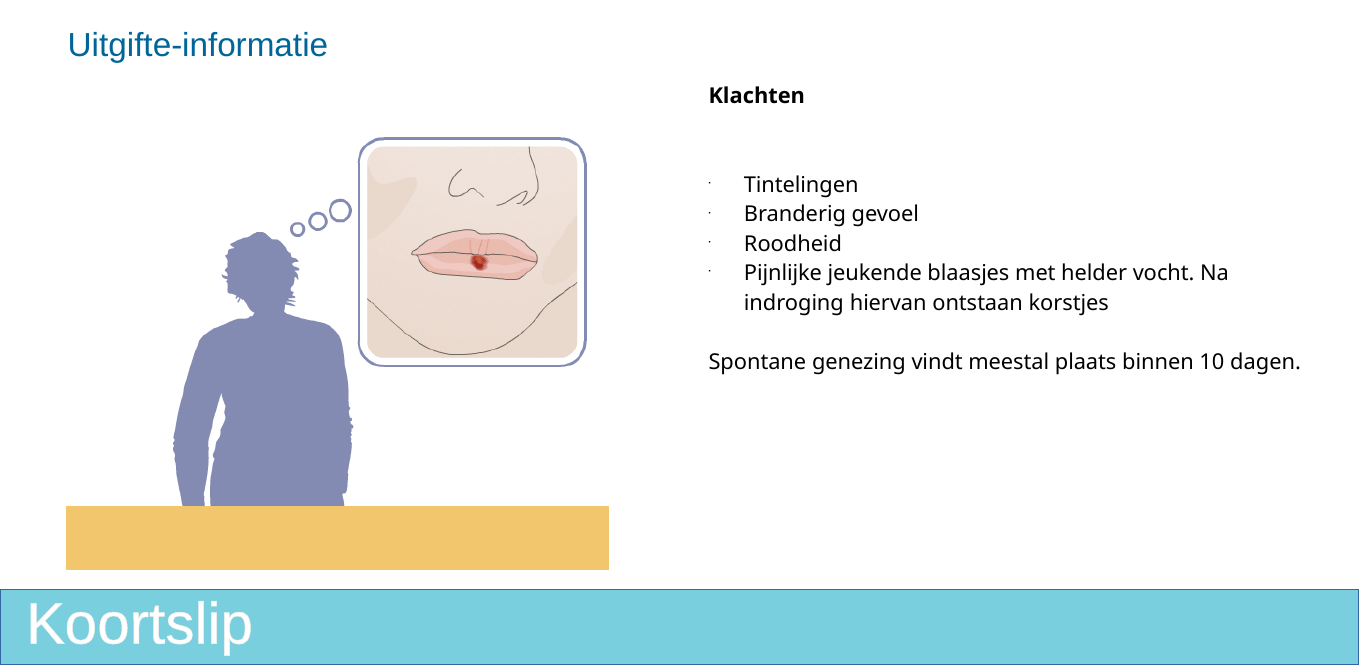

Klachten
Tintelingen
Branderig gevoel
Roodheid
Pijnlijke jeukende blaasjes met helder vocht. Na indroging hiervan ontstaan korstjes
Spontane genezing vindt meestal plaats binnen 10 dagen.
# Uitgifte-informatie
02 zelfzorg Acne
Koortslip